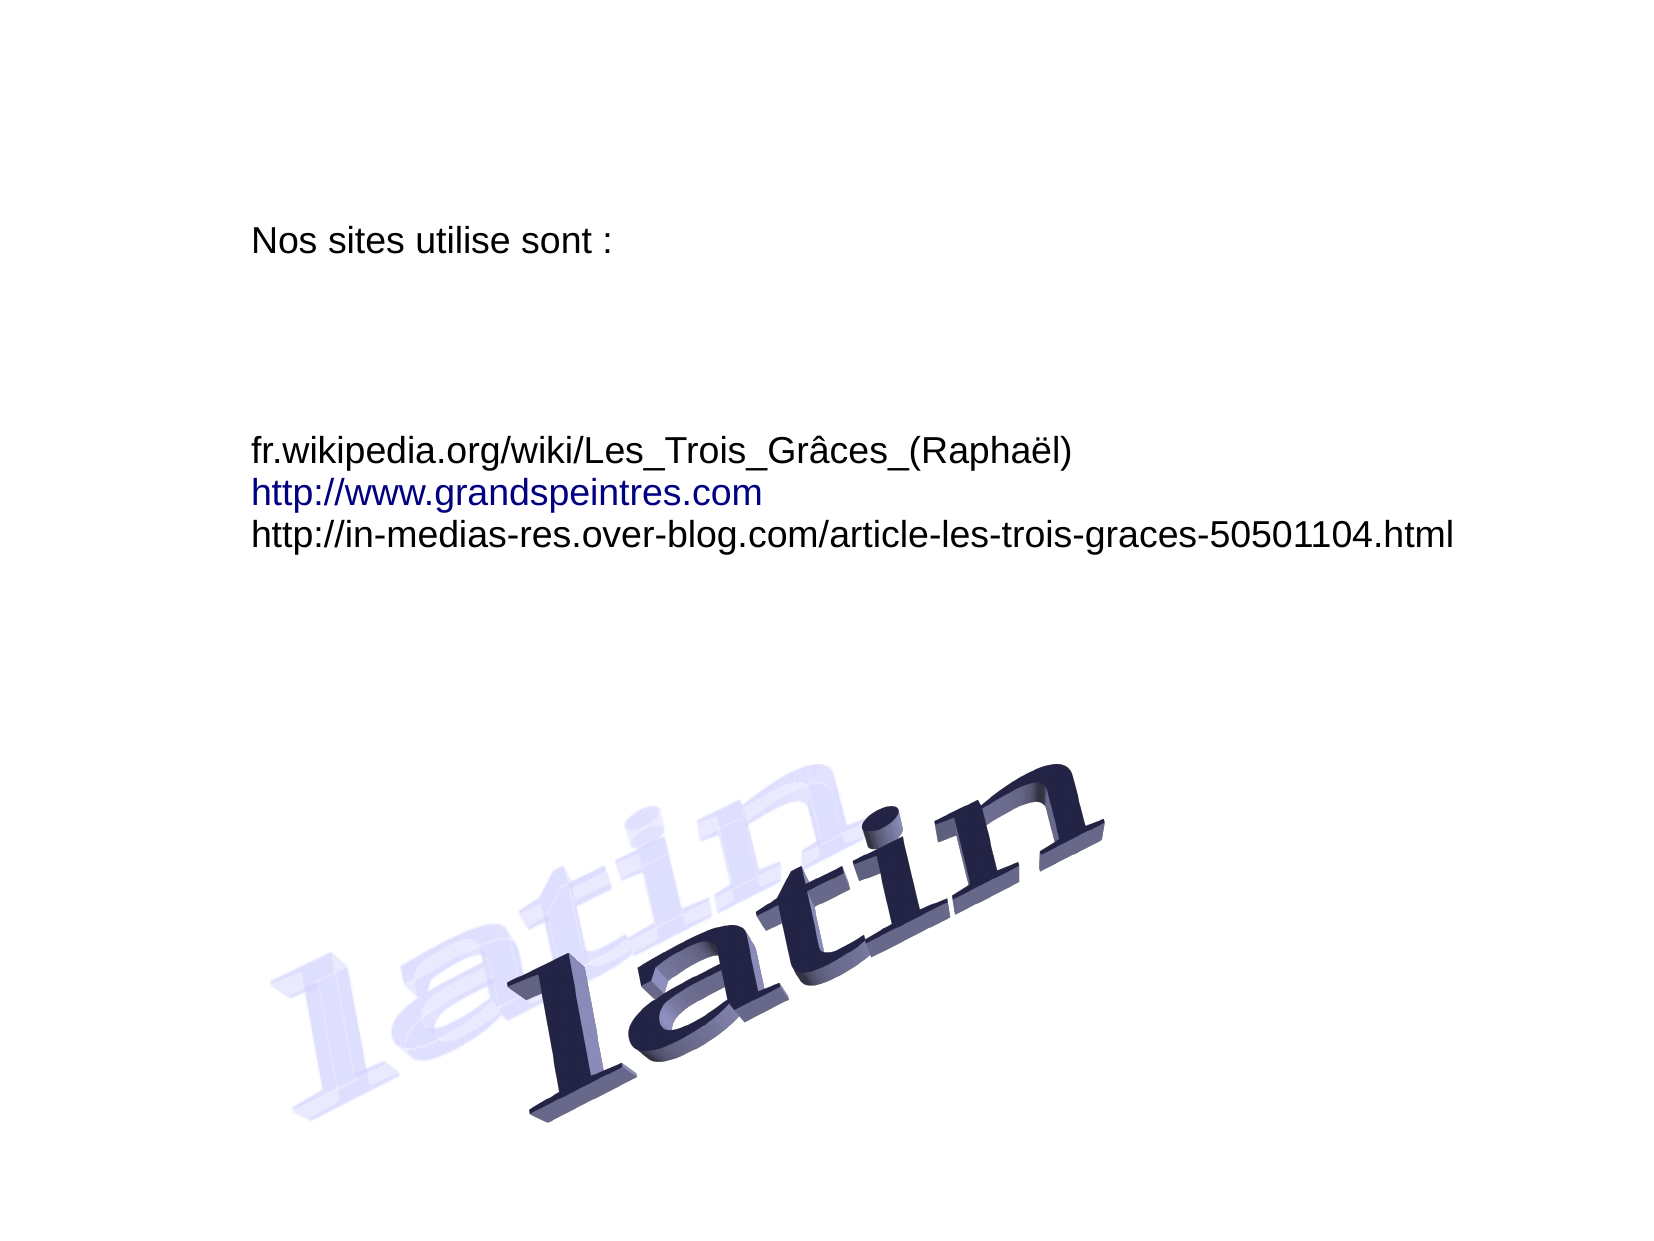

Nos sites utilise sont :
fr.wikipedia.org/wiki/Les_Trois_Grâces_(Raphaël)
http://www.grandspeintres.com
http://in-medias-res.over-blog.com/article-les-trois-graces-50501104.html
latin